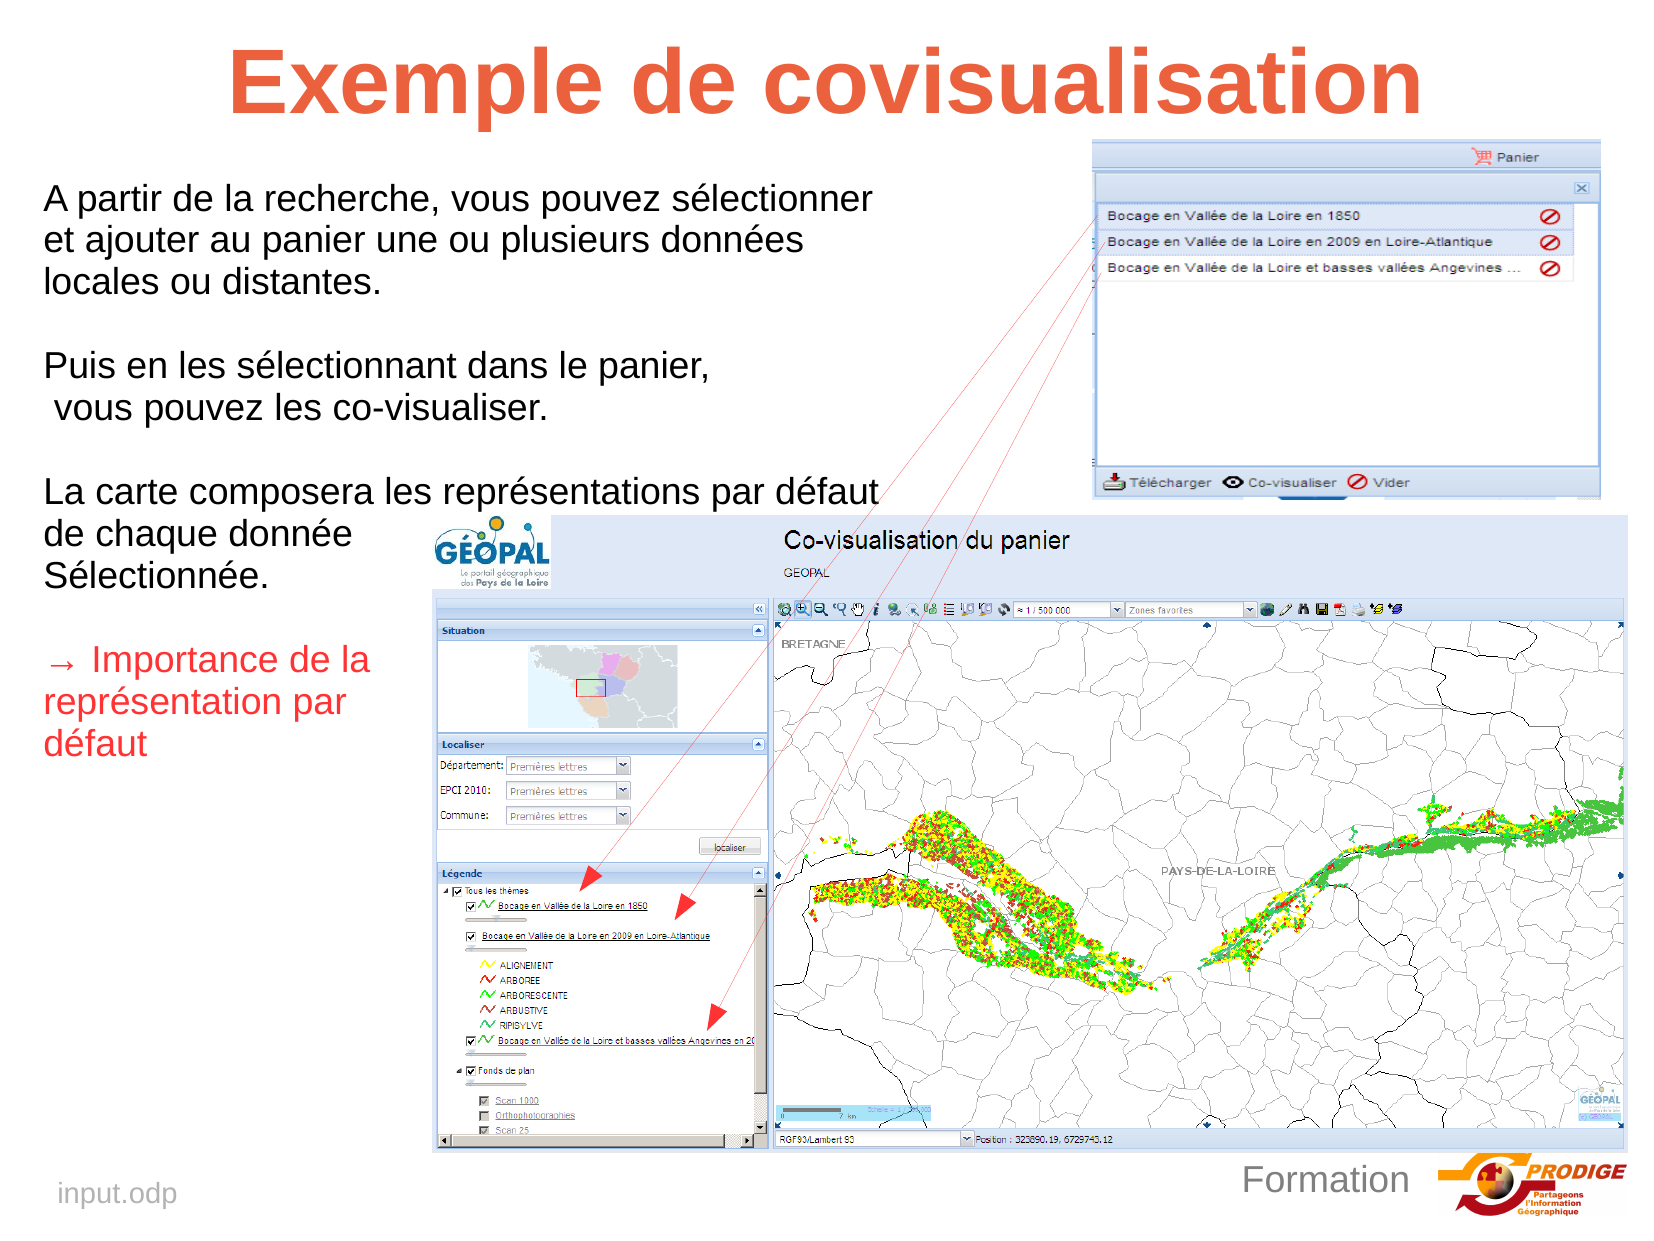

# Exemple de covisualisation
A partir de la recherche, vous pouvez sélectionner
et ajouter au panier une ou plusieurs données
locales ou distantes.
Puis en les sélectionnant dans le panier,
 vous pouvez les co-visualiser.
La carte composera les représentations par défaut
de chaque donnée
Sélectionnée.
→ Importance de la
représentation par
défaut